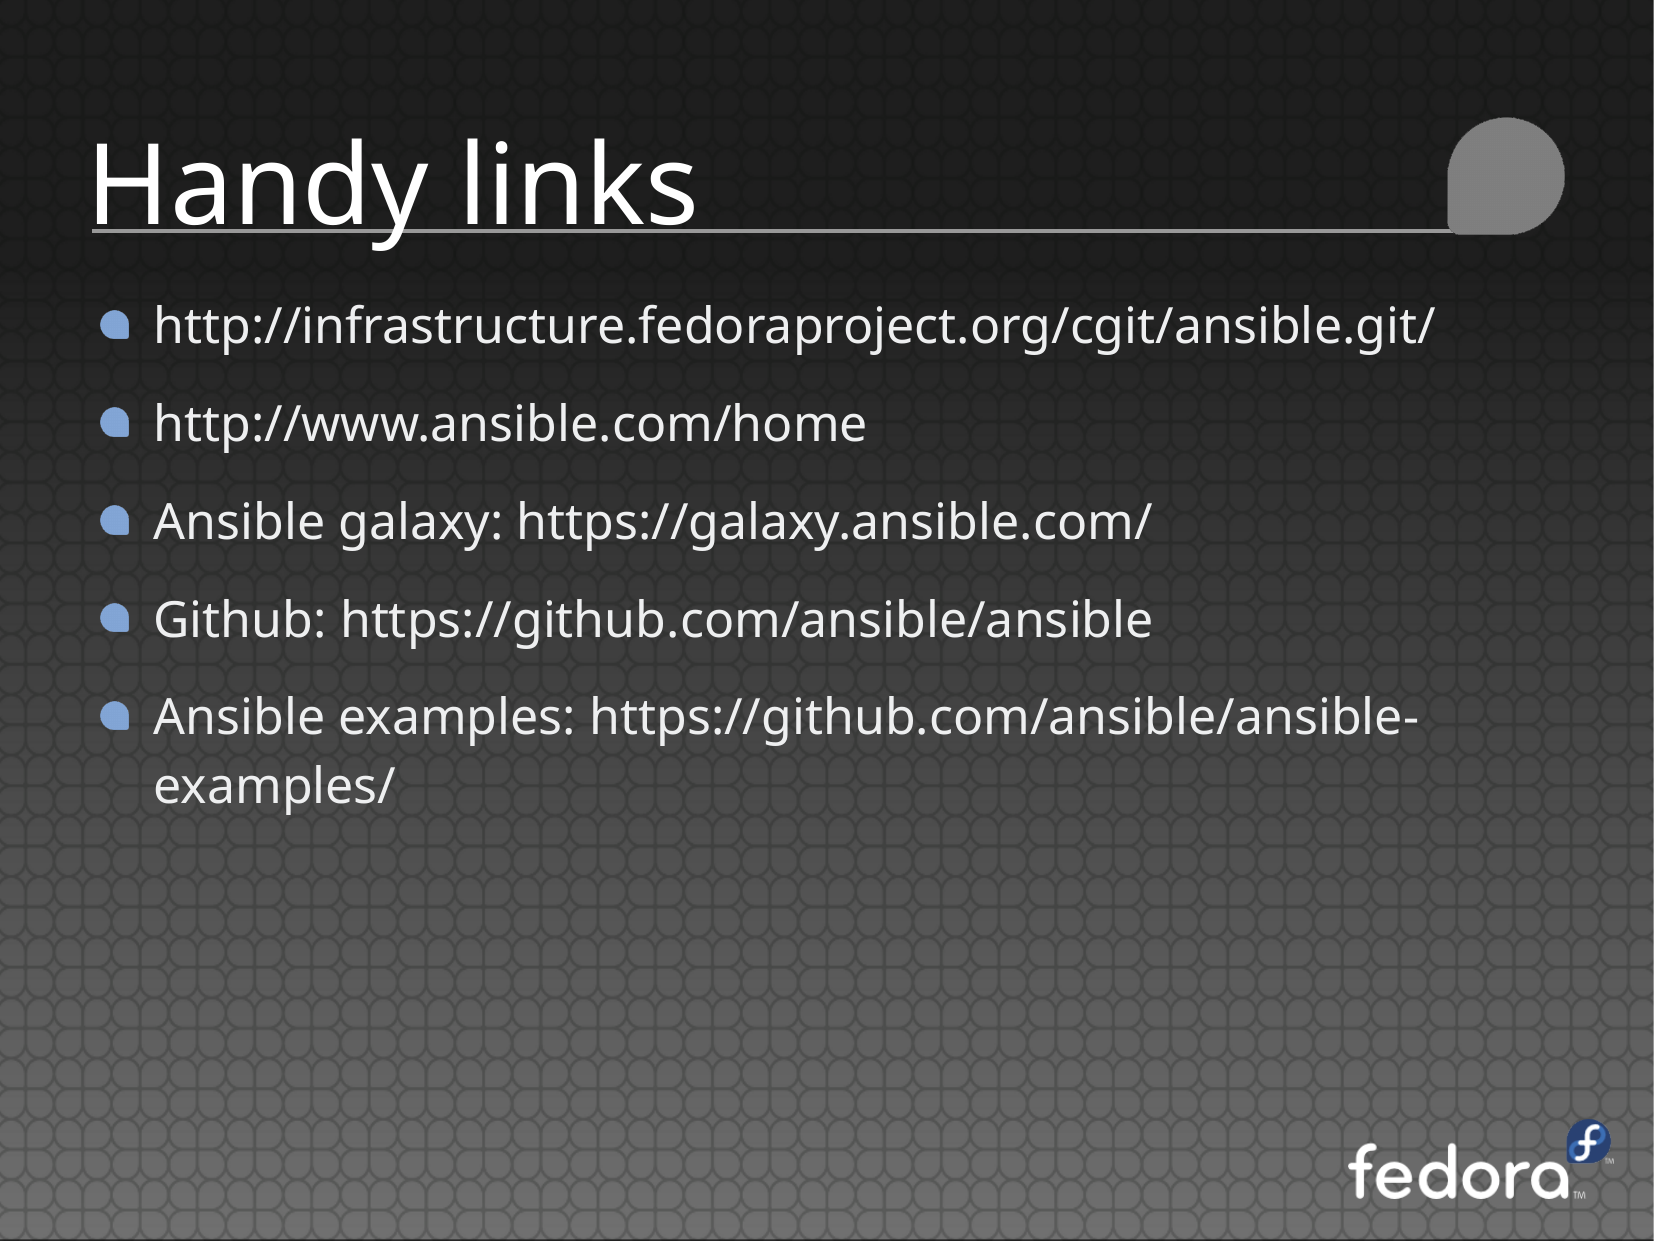

# Handy links
http://infrastructure.fedoraproject.org/cgit/ansible.git/
http://www.ansible.com/home
Ansible galaxy: https://galaxy.ansible.com/
Github: https://github.com/ansible/ansible
Ansible examples: https://github.com/ansible/ansible-examples/